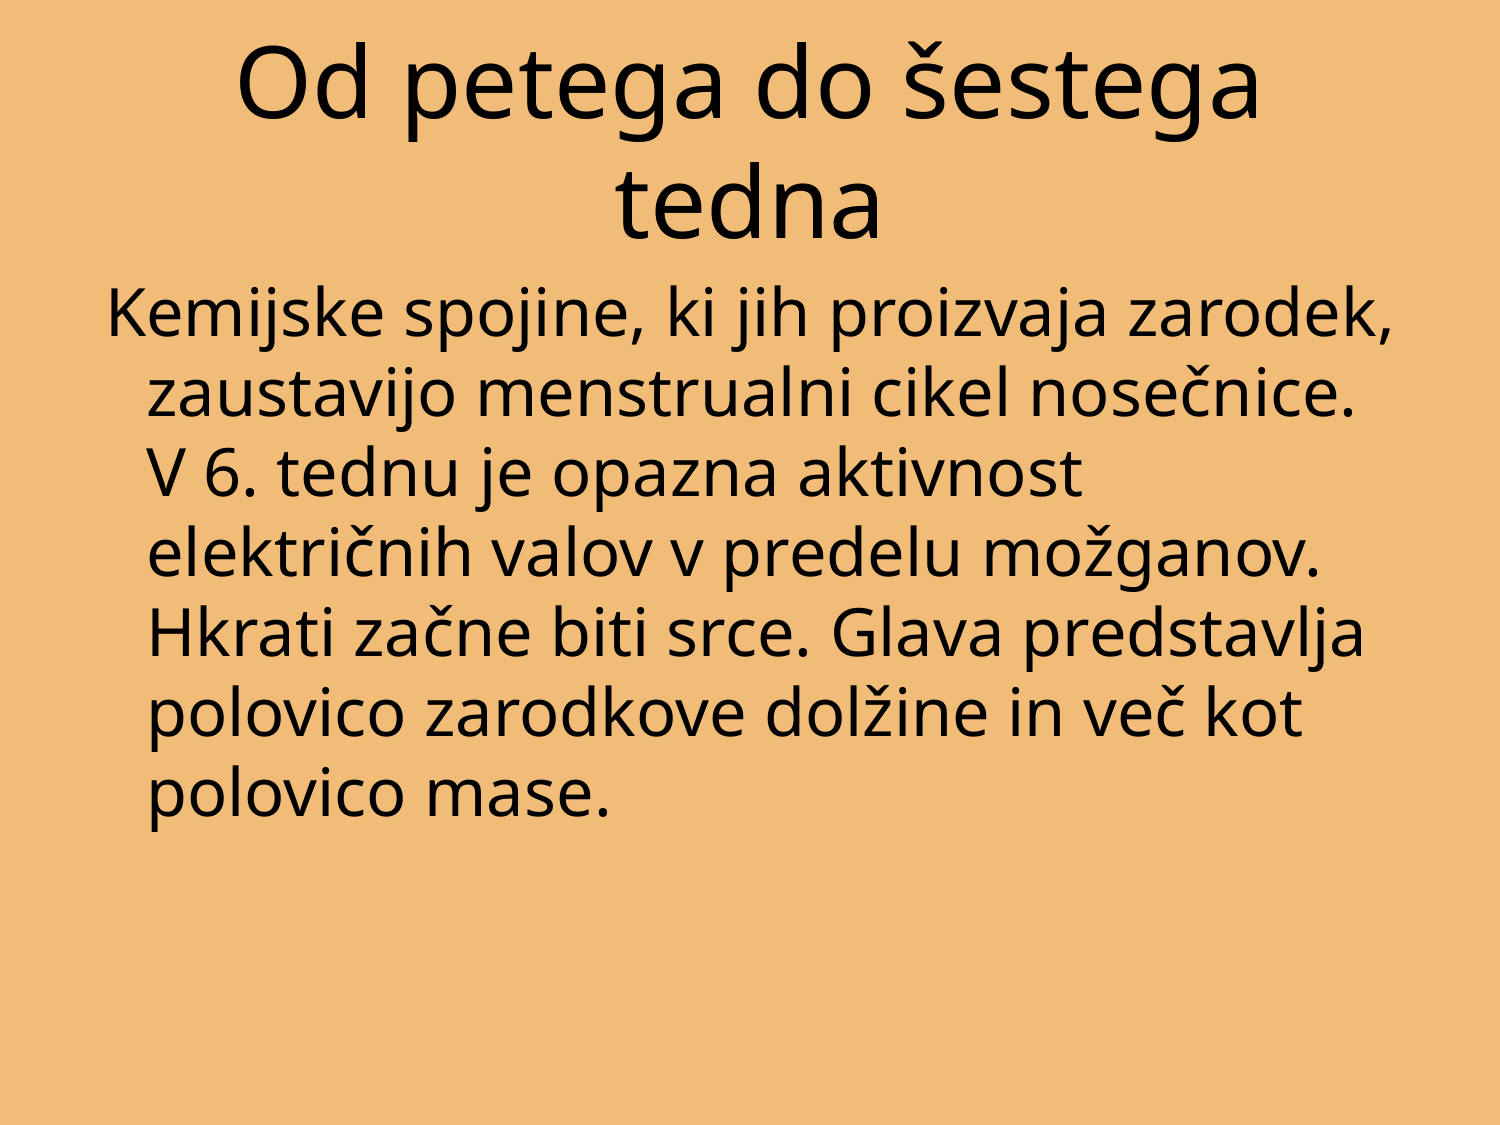

# Od petega do šestega tedna
 Kemijske spojine, ki jih proizvaja zarodek, zaustavijo menstrualni cikel nosečnice. V 6. tednu je opazna aktivnost električnih valov v predelu možganov. Hkrati začne biti srce. Glava predstavlja polovico zarodkove dolžine in več kot polovico mase.